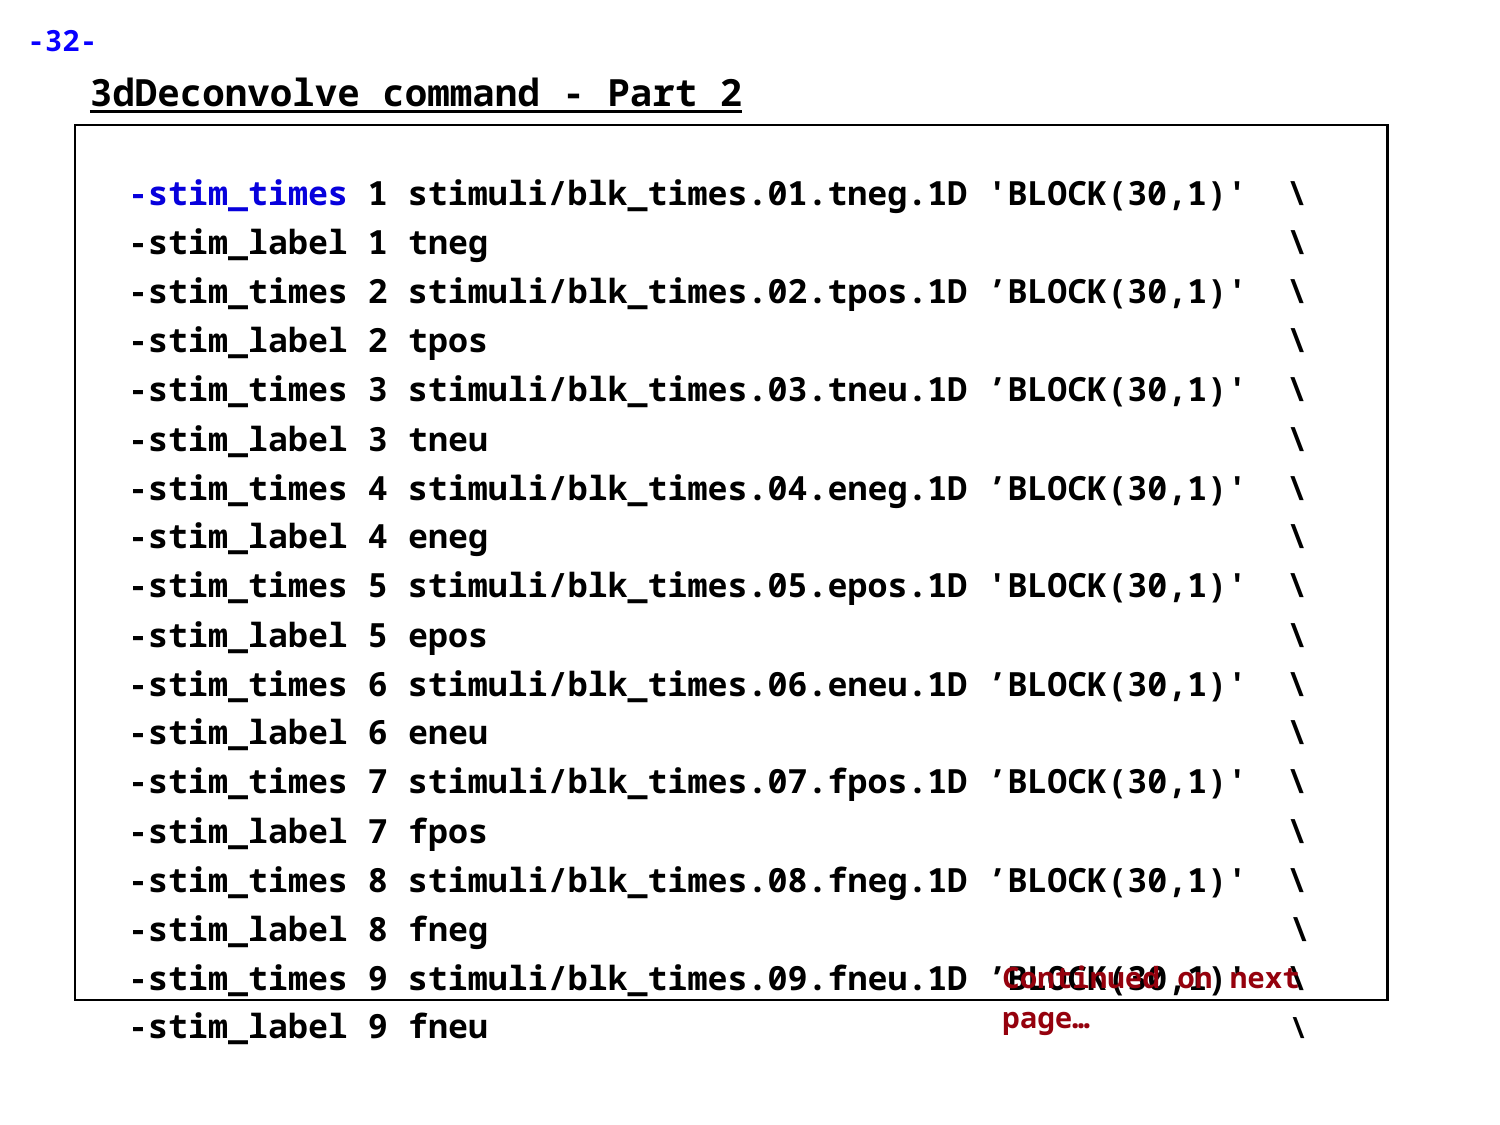

# 3dDeconvolve command - Part 2
	-stim_times 1 stimuli/blk_times.01.tneg.1D 'BLOCK(30,1)' \
	-stim_label 1 tneg \
	-stim_times 2 stimuli/blk_times.02.tpos.1D ’BLOCK(30,1)' \
	-stim_label 2 tpos \
	-stim_times 3 stimuli/blk_times.03.tneu.1D ’BLOCK(30,1)' \
	-stim_label 3 tneu \
	-stim_times 4 stimuli/blk_times.04.eneg.1D ’BLOCK(30,1)' \
	-stim_label 4 eneg \
	-stim_times 5 stimuli/blk_times.05.epos.1D 'BLOCK(30,1)' \
	-stim_label 5 epos \
	-stim_times 6 stimuli/blk_times.06.eneu.1D ’BLOCK(30,1)' \
	-stim_label 6 eneu \
	-stim_times 7 stimuli/blk_times.07.fpos.1D ’BLOCK(30,1)' \
	-stim_label 7 fpos \
	-stim_times 8 stimuli/blk_times.08.fneg.1D ’BLOCK(30,1)' \
	-stim_label 8 fneg 					\
	-stim_times 9 stimuli/blk_times.09.fneu.1D ’BLOCK(30,1)' \
	-stim_label 9 fneu						\
 -stim_times: Our 9 regressors of interest are given using -stim_times option
Continued on next page…